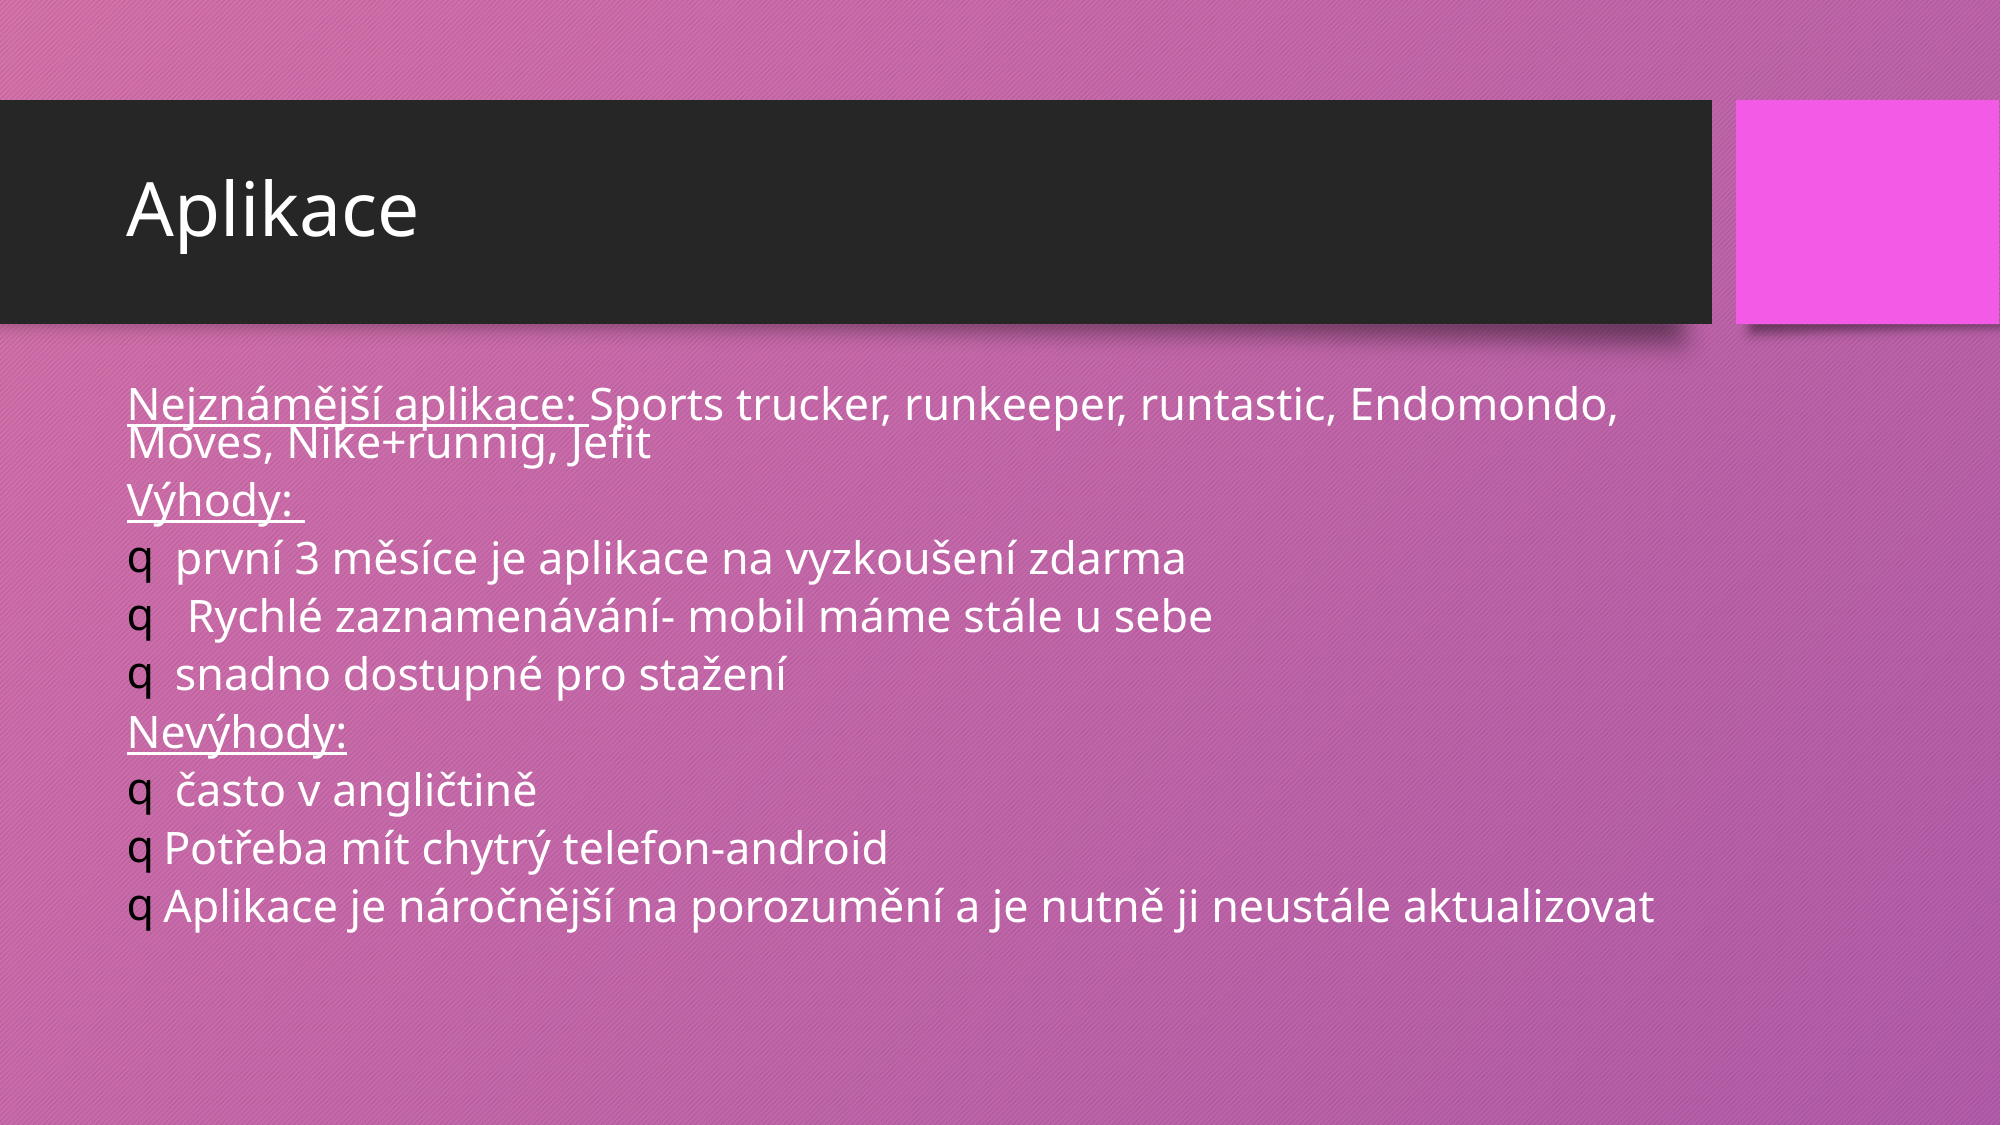

# Aplikace
Nejznámější aplikace: Sports trucker, runkeeper, runtastic, Endomondo, Moves, Nike+runnig, Jefit
Výhody:
 první 3 měsíce je aplikace na vyzkoušení zdarma
 Rychlé zaznamenávání- mobil máme stále u sebe
 snadno dostupné pro stažení
Nevýhody:
 často v angličtině
Potřeba mít chytrý telefon-android
Aplikace je náročnější na porozumění a je nutně ji neustále aktualizovat